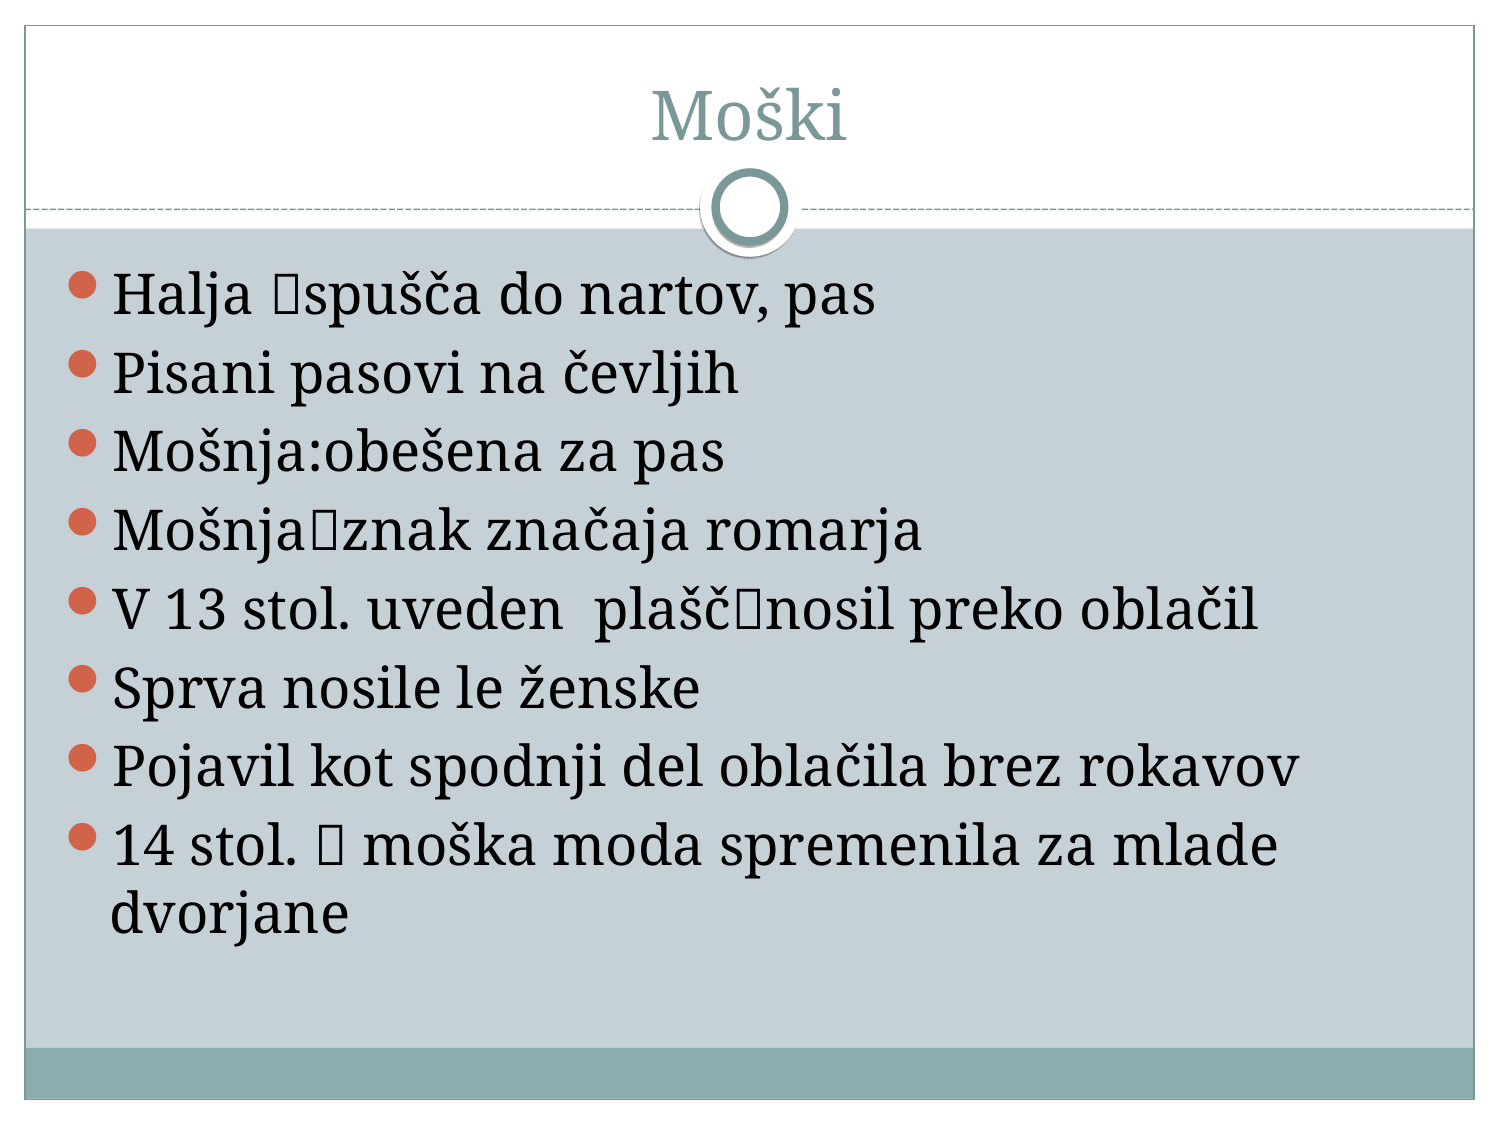

# Moški
Halja spušča do nartov, pas
Pisani pasovi na čevljih
Mošnja:obešena za pas
Mošnjaznak značaja romarja
V 13 stol. uveden plaščnosil preko oblačil
Sprva nosile le ženske
Pojavil kot spodnji del oblačila brez rokavov
14 stol.  moška moda spremenila za mlade dvorjane